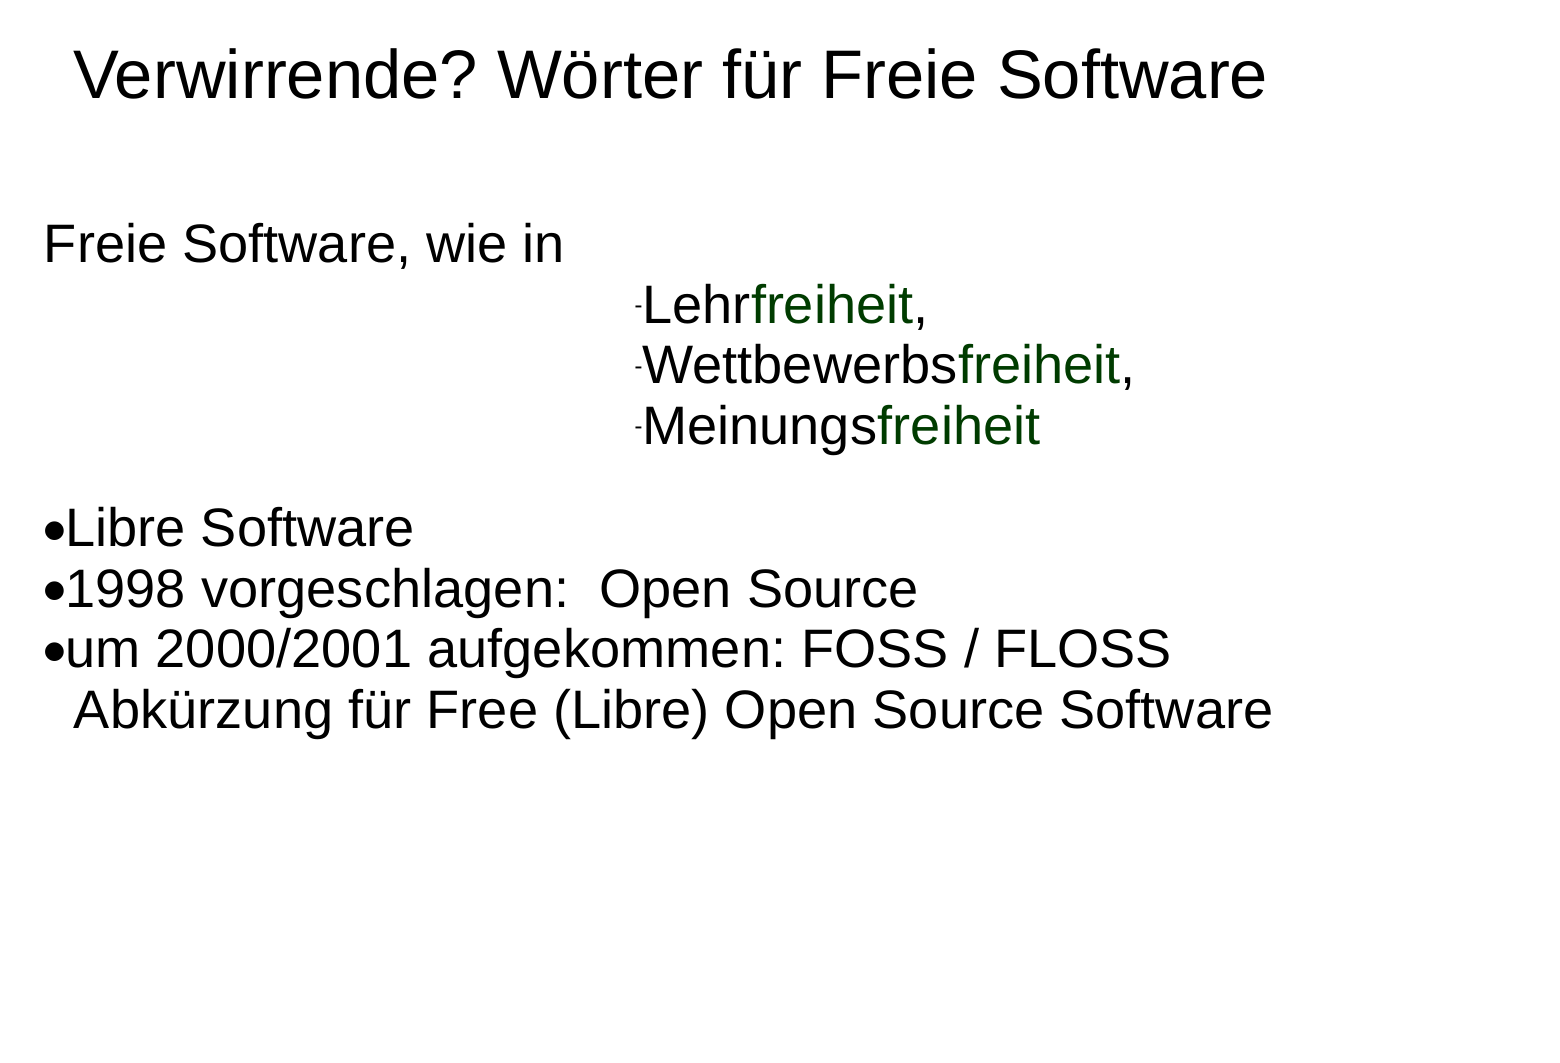

Verwirrende? Wörter für Freie Software
Freie Software, wie in
Lehrfreiheit,
Wettbewerbsfreiheit,
Meinungsfreiheit
Libre Software
1998 vorgeschlagen: Open Source
um 2000/2001 aufgekommen: FOSS / FLOSS
 Abkürzung für Free (Libre) Open Source Software